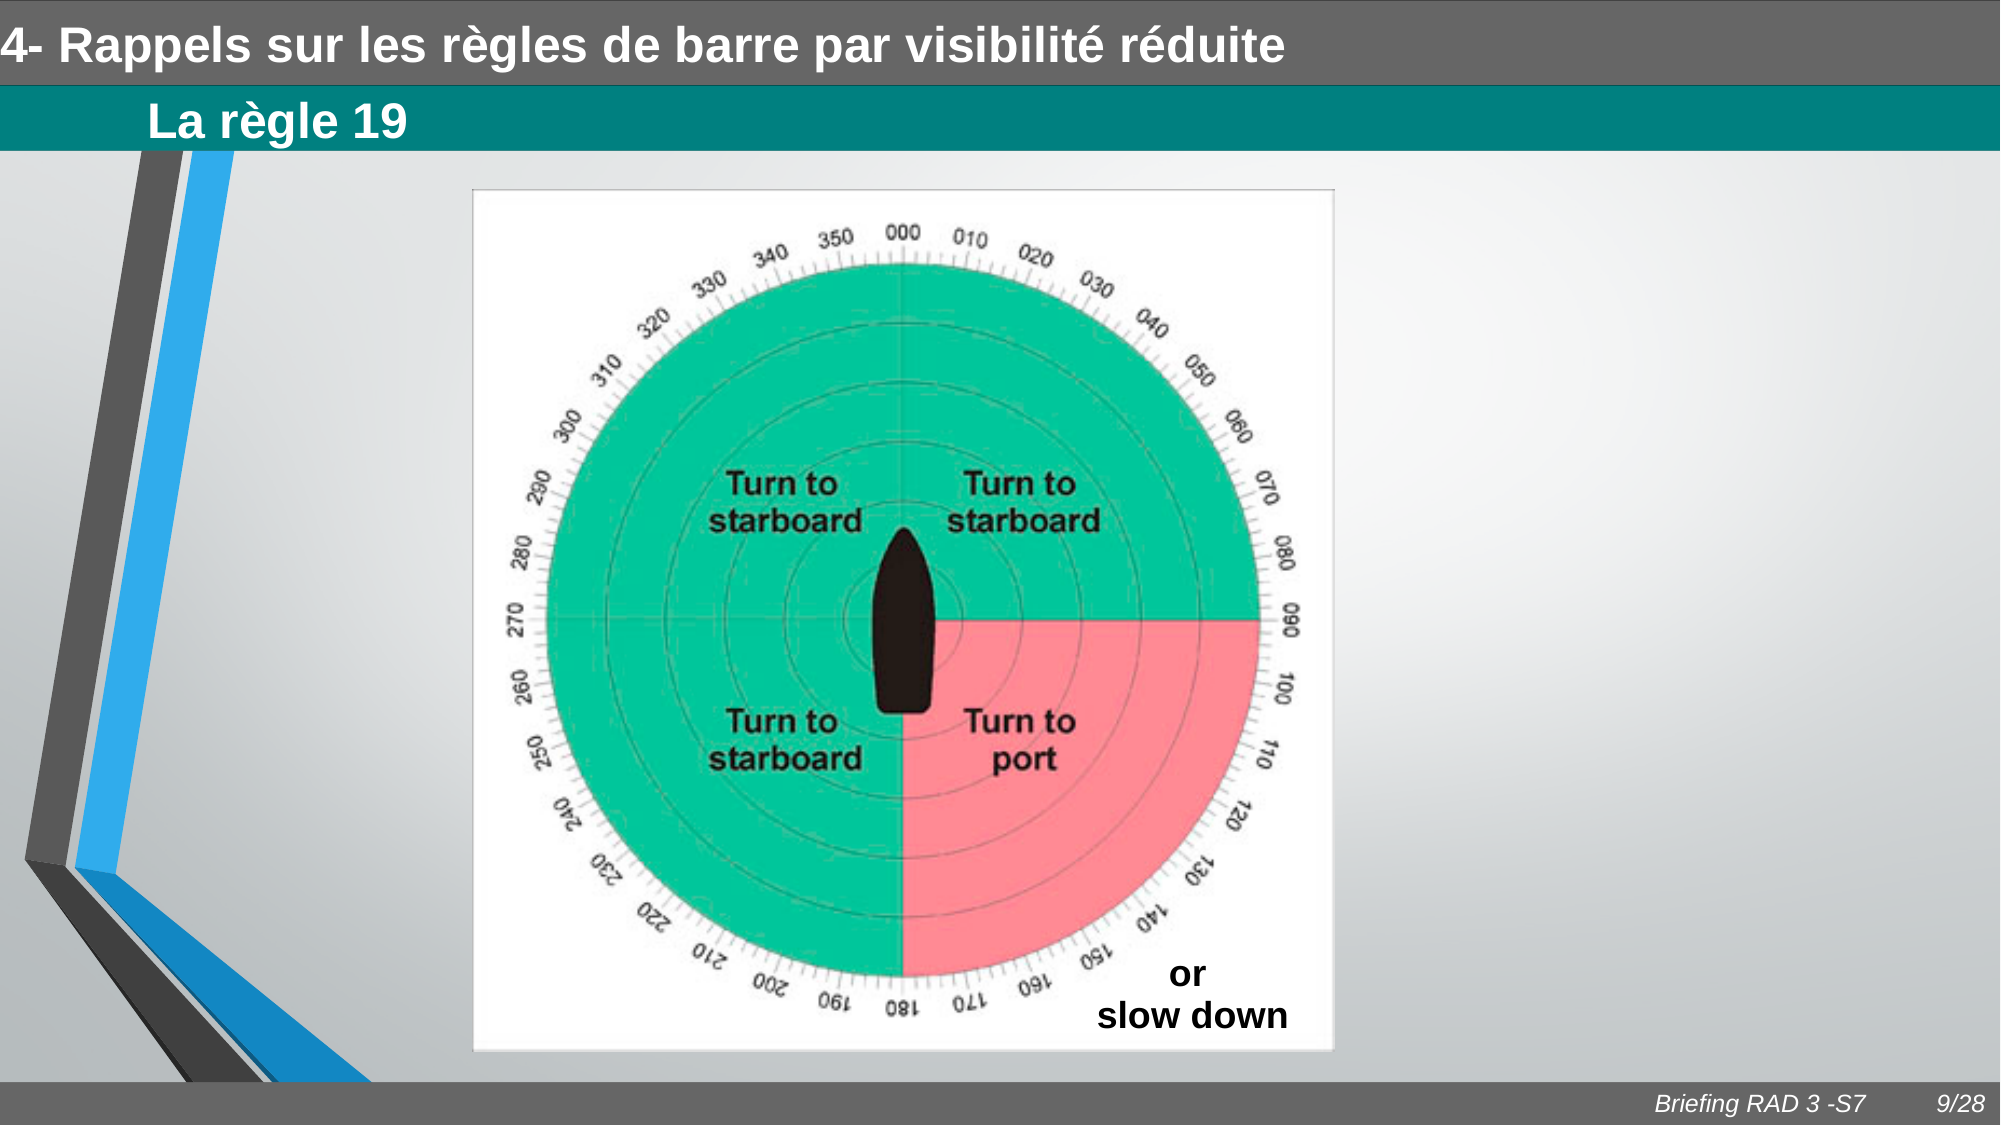

# 4- Rappels sur les règles de barre par visibilité réduite
		La règle 19
or
slow down
Briefing RAD 3 -S7 /28
Briefing RAD 3 -S7 /28